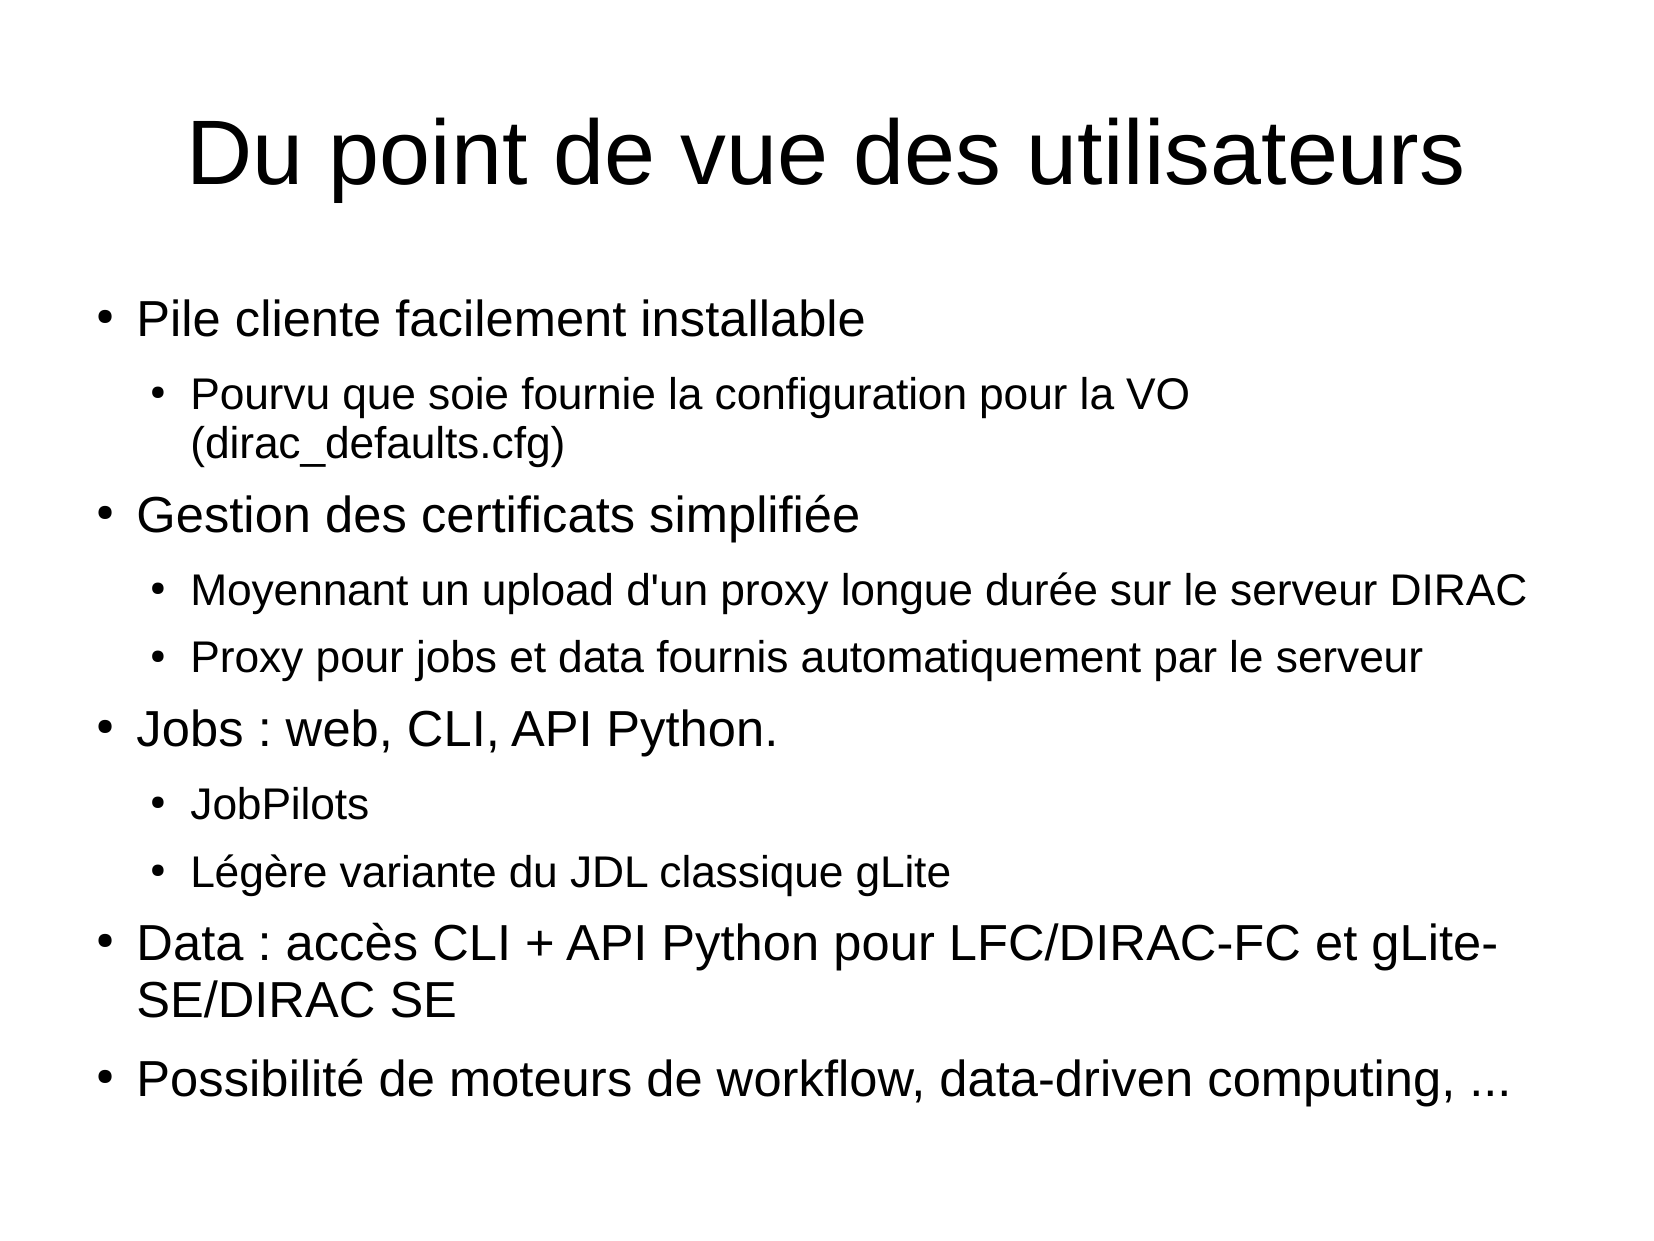

# Du point de vue des utilisateurs
Pile cliente facilement installable
Pourvu que soie fournie la configuration pour la VO (dirac_defaults.cfg)
Gestion des certificats simplifiée
Moyennant un upload d'un proxy longue durée sur le serveur DIRAC
Proxy pour jobs et data fournis automatiquement par le serveur
Jobs : web, CLI, API Python.
JobPilots
Légère variante du JDL classique gLite
Data : accès CLI + API Python pour LFC/DIRAC-FC et gLite-SE/DIRAC SE
Possibilité de moteurs de workflow, data-driven computing, ...